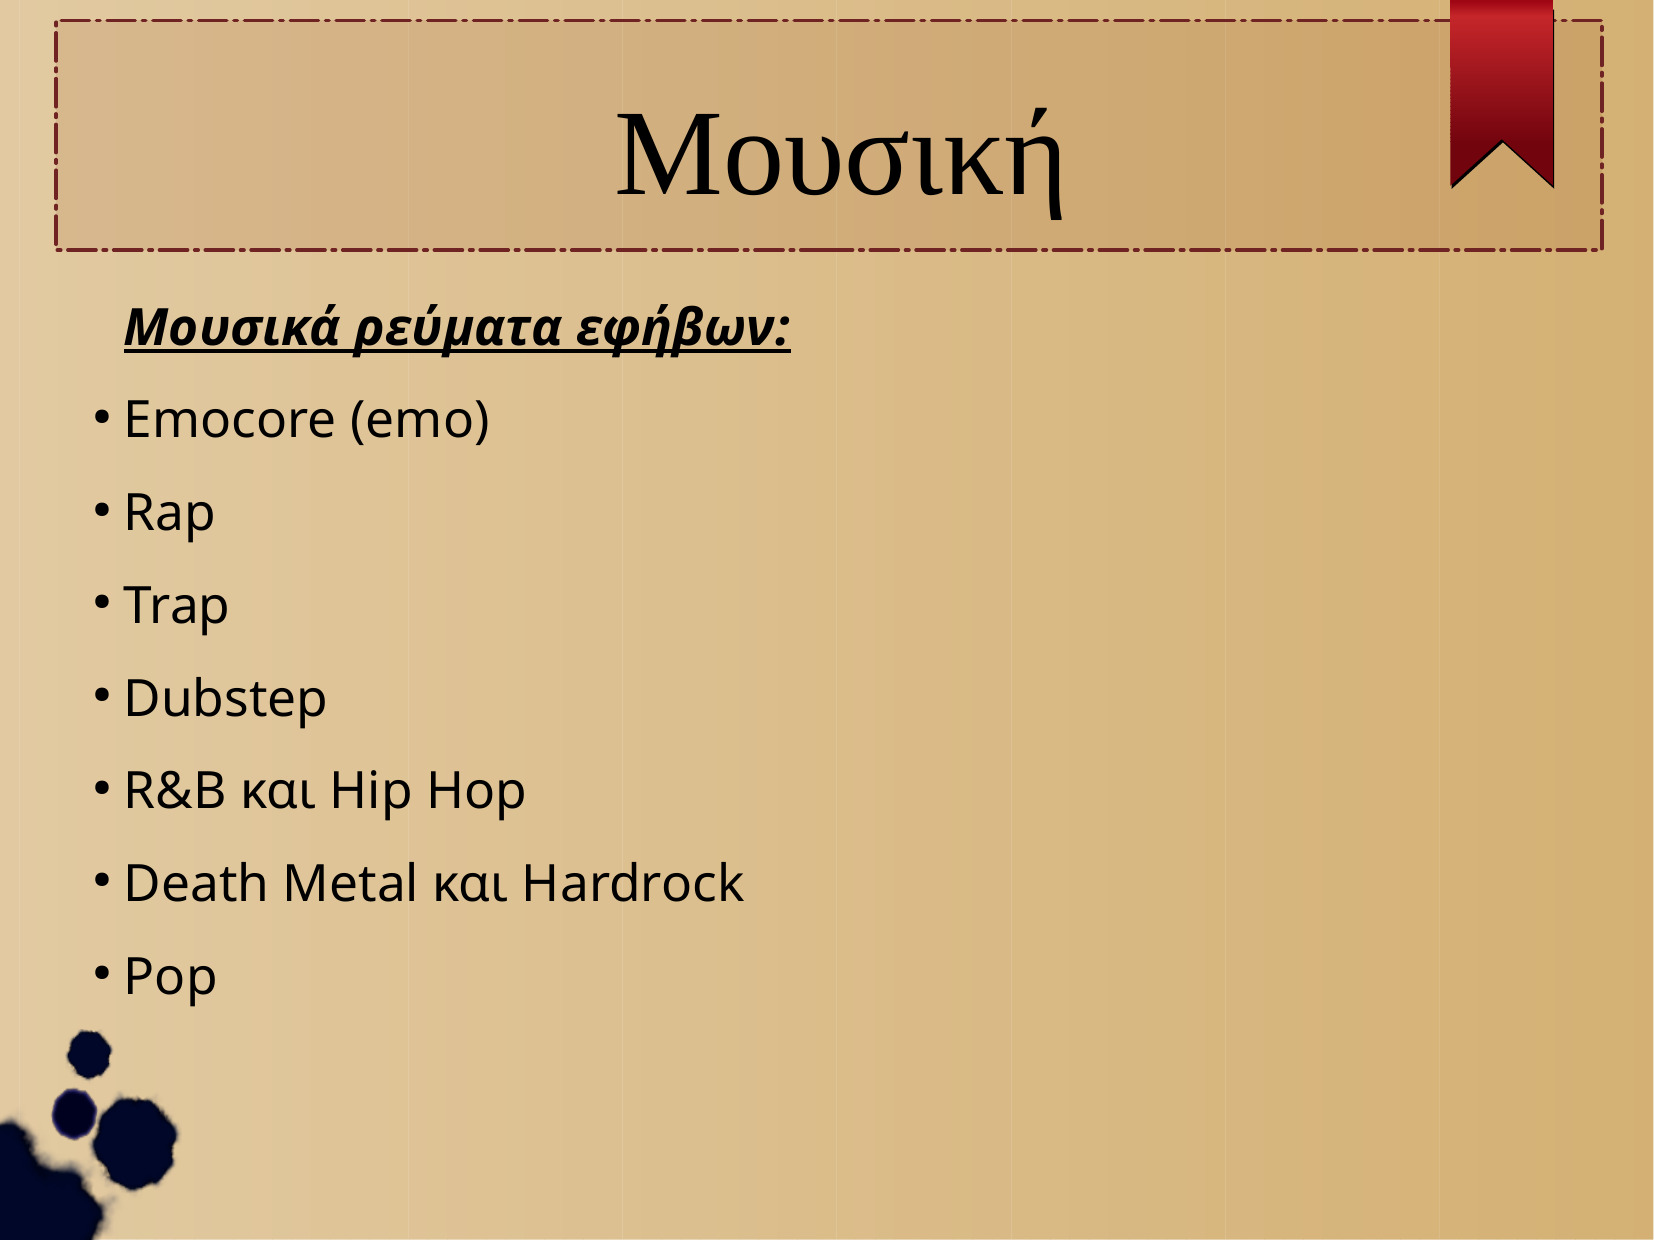

# Μουσική
Μουσικά ρεύματα εφήβων:
Emocore (emo)
Rap
Trap
Dubstep
R&B και Hip Hop
Death Metal και Ηardrock
Pop